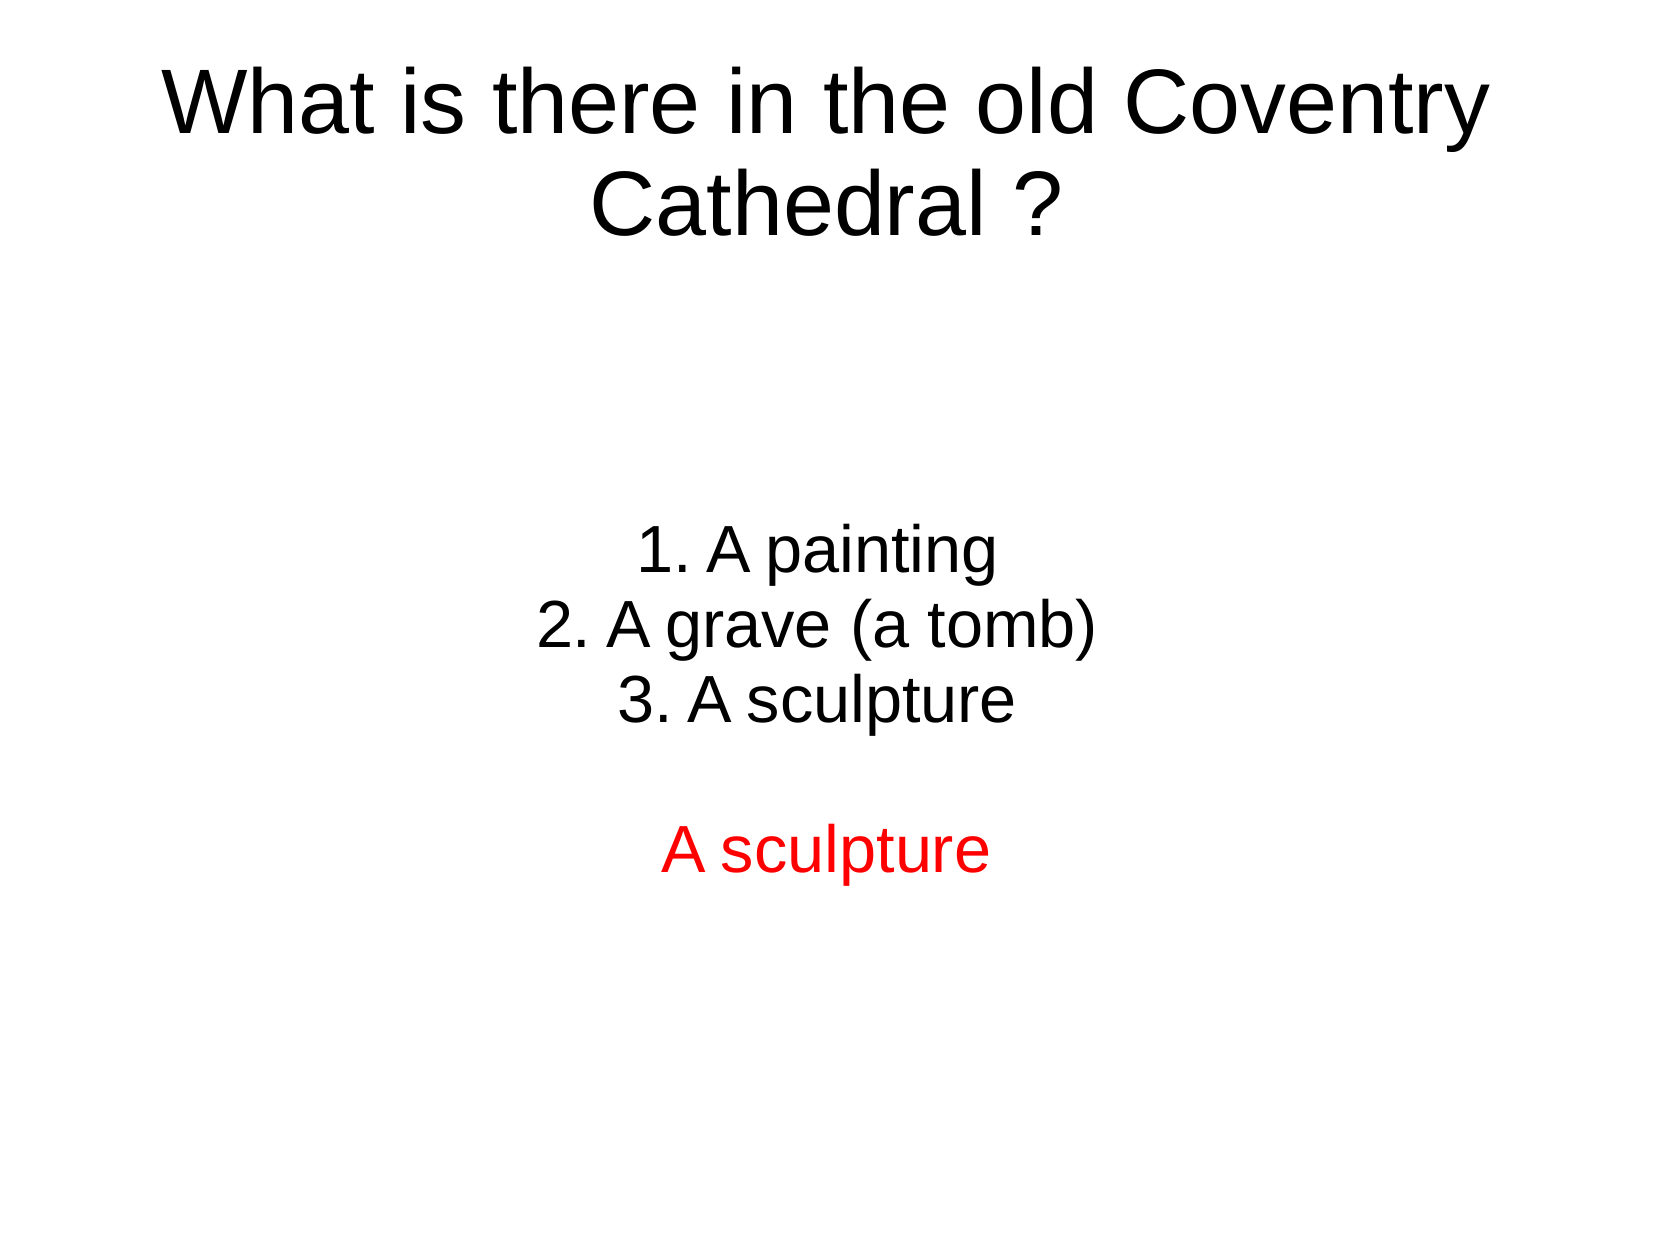

# What is there in the old Coventry Cathedral ?
1. A painting
2. A grave (a tomb)
3. A sculpture
A sculpture